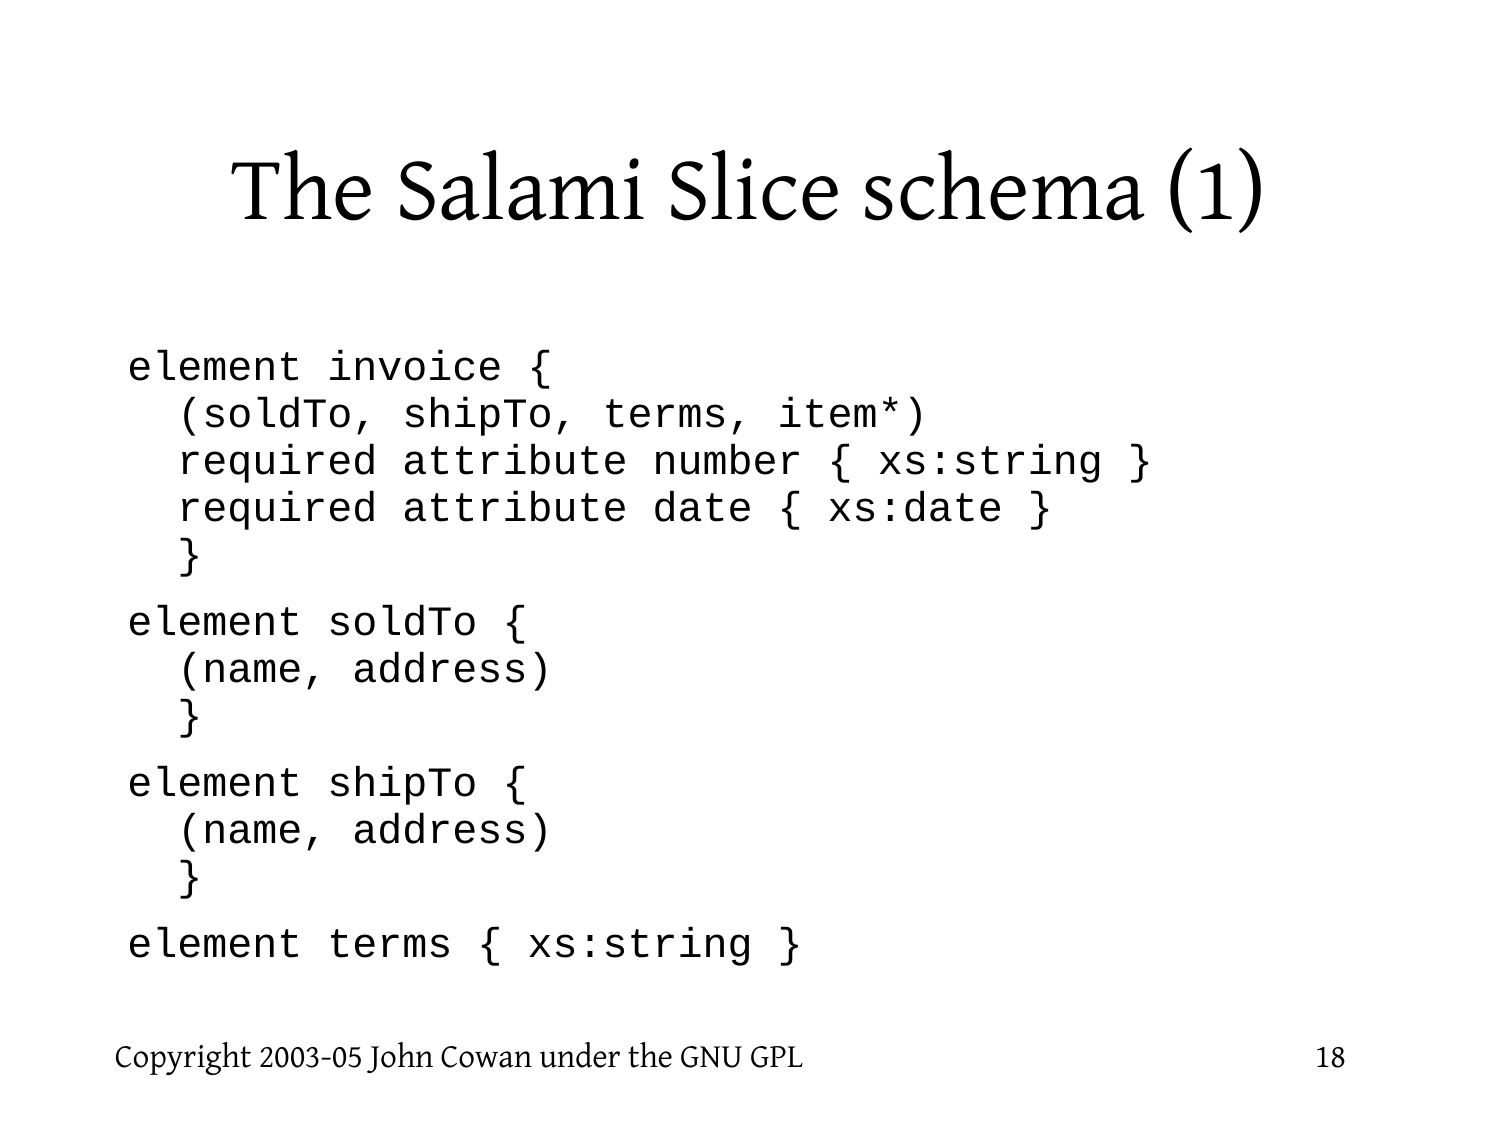

# The Salami Slice schema (1)
element invoice {
 (soldTo, shipTo, terms, item*)
 required attribute number { xs:string }
 required attribute date { xs:date }
 }
element soldTo {
 (name, address)
 }
element shipTo {
 (name, address)
 }
element terms { xs:string }